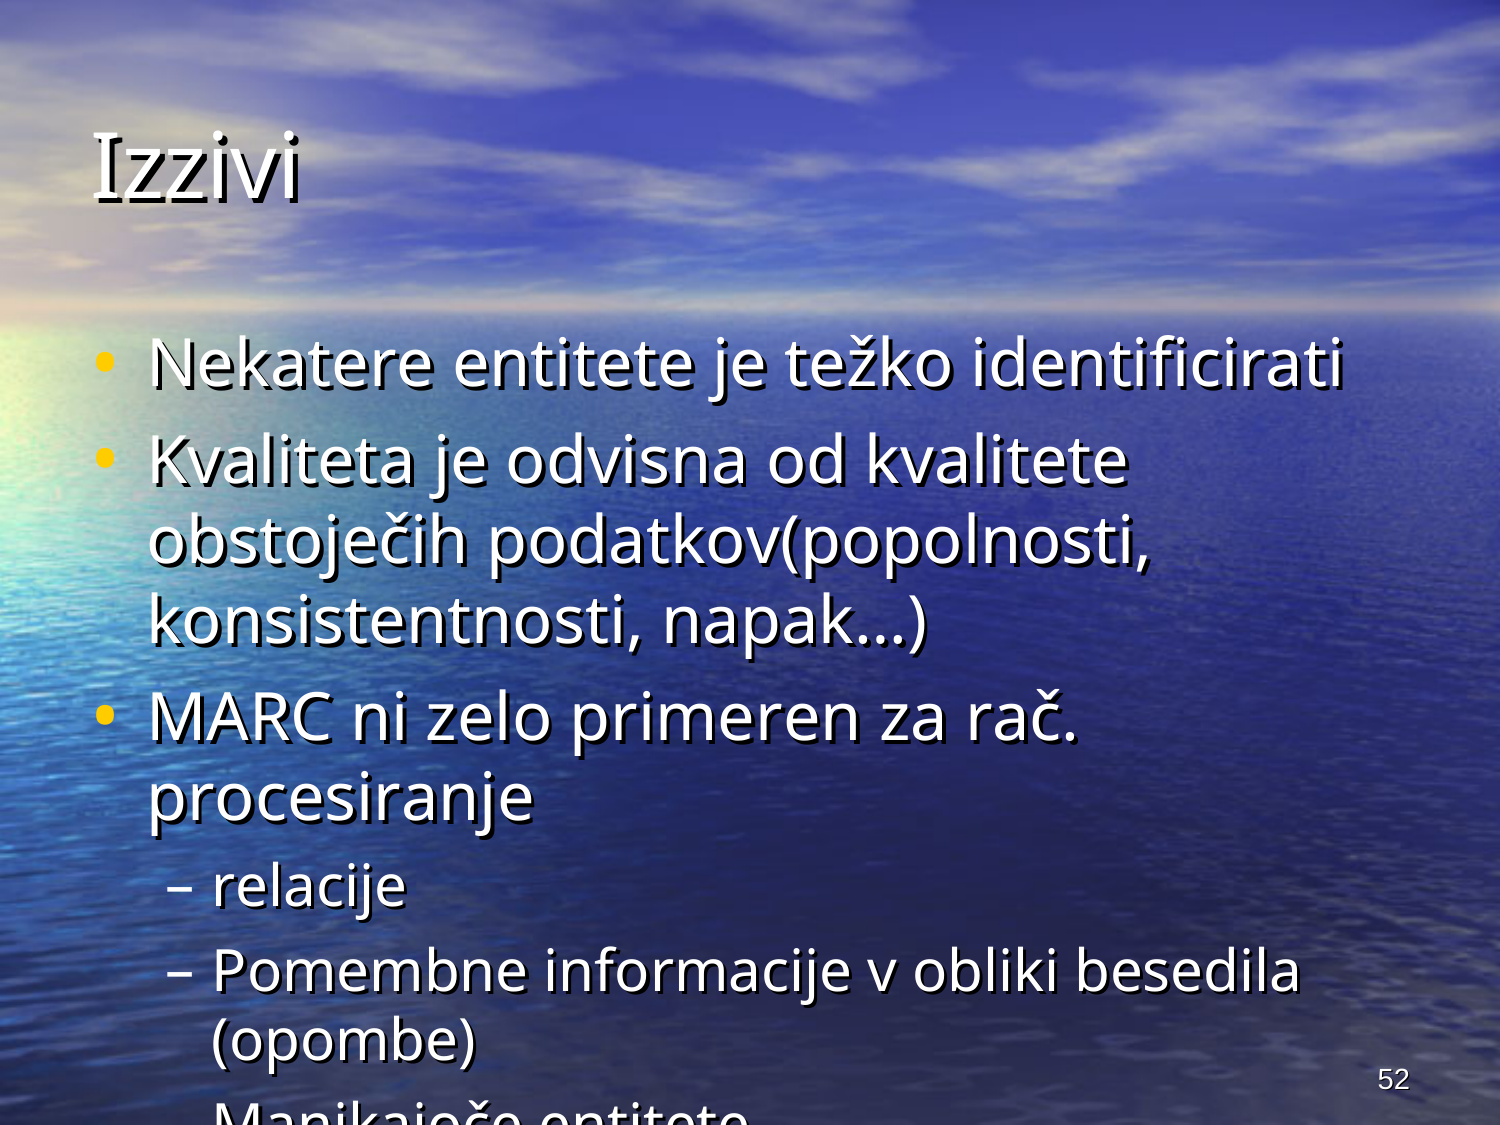

# Izzivi
Nekatere entitete je težko identificirati
Kvaliteta je odvisna od kvalitete obstoječih podatkov(popolnosti, konsistentnosti, napak…)
MARC ni zelo primeren za rač. procesiranje
relacije
Pomembne informacije v obliki besedila (opombe)
Manjkajoče entitete